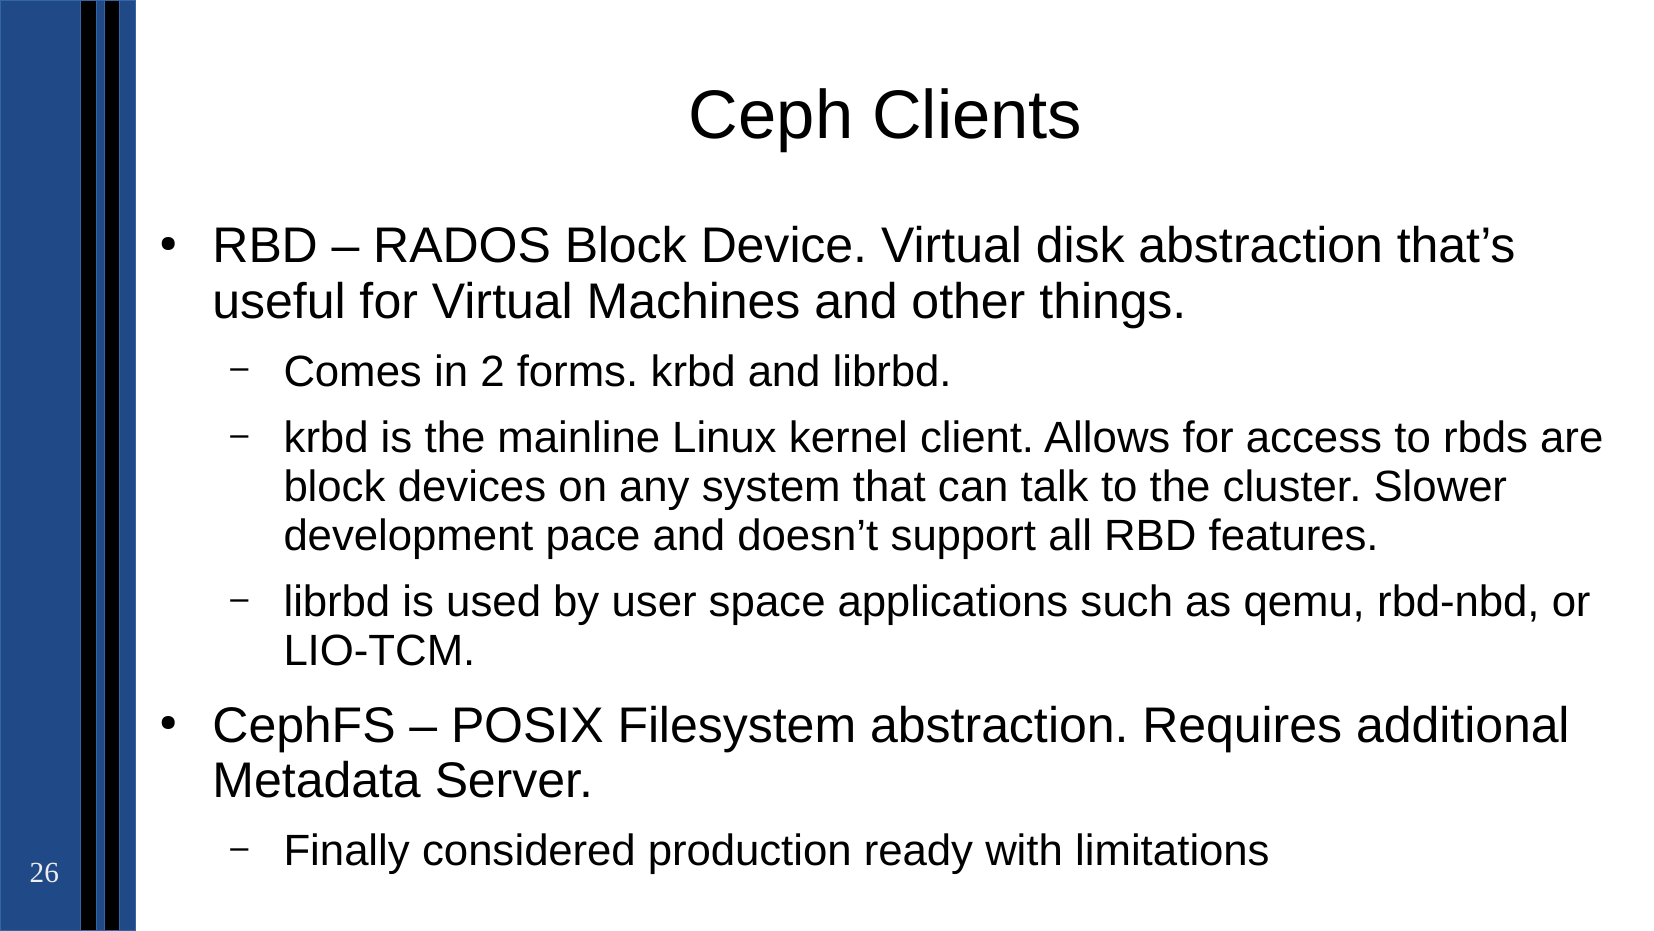

# Ceph Clients
RBD – RADOS Block Device. Virtual disk abstraction that’s useful for Virtual Machines and other things.
Comes in 2 forms. krbd and librbd.
krbd is the mainline Linux kernel client. Allows for access to rbds are block devices on any system that can talk to the cluster. Slower development pace and doesn’t support all RBD features.
librbd is used by user space applications such as qemu, rbd-nbd, or LIO-TCM.
CephFS – POSIX Filesystem abstraction. Requires additional Metadata Server.
Finally considered production ready with limitations
26